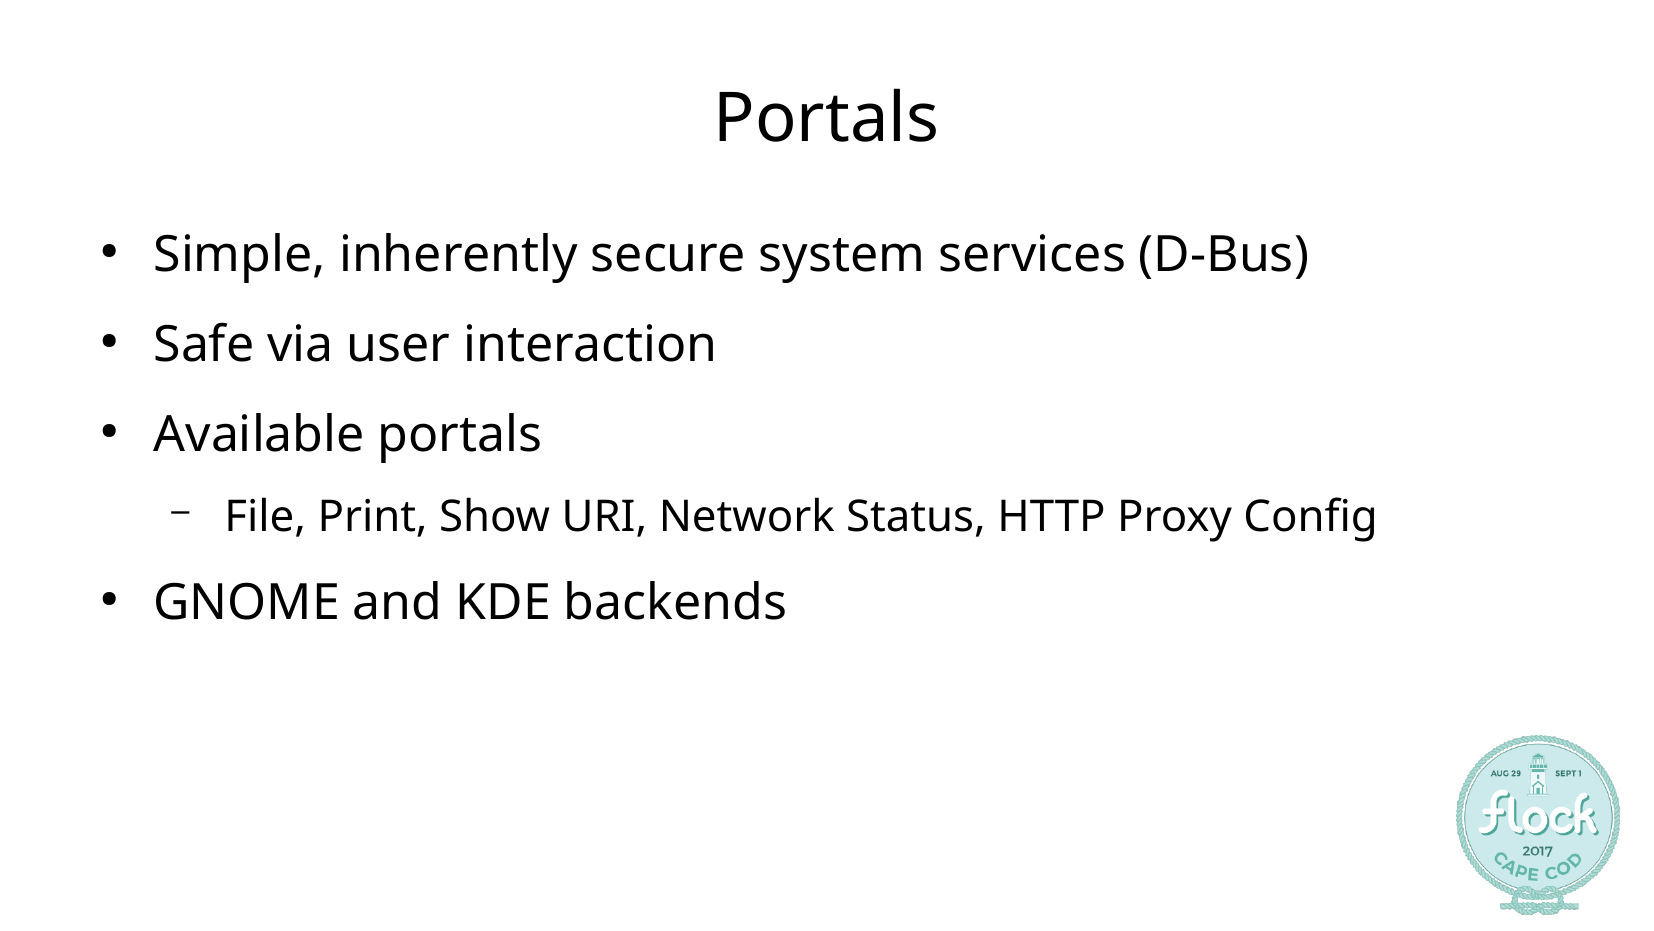

# Portals
Simple, inherently secure system services (D-Bus)
Safe via user interaction
Available portals
File, Print, Show URI, Network Status, HTTP Proxy Config
GNOME and KDE backends